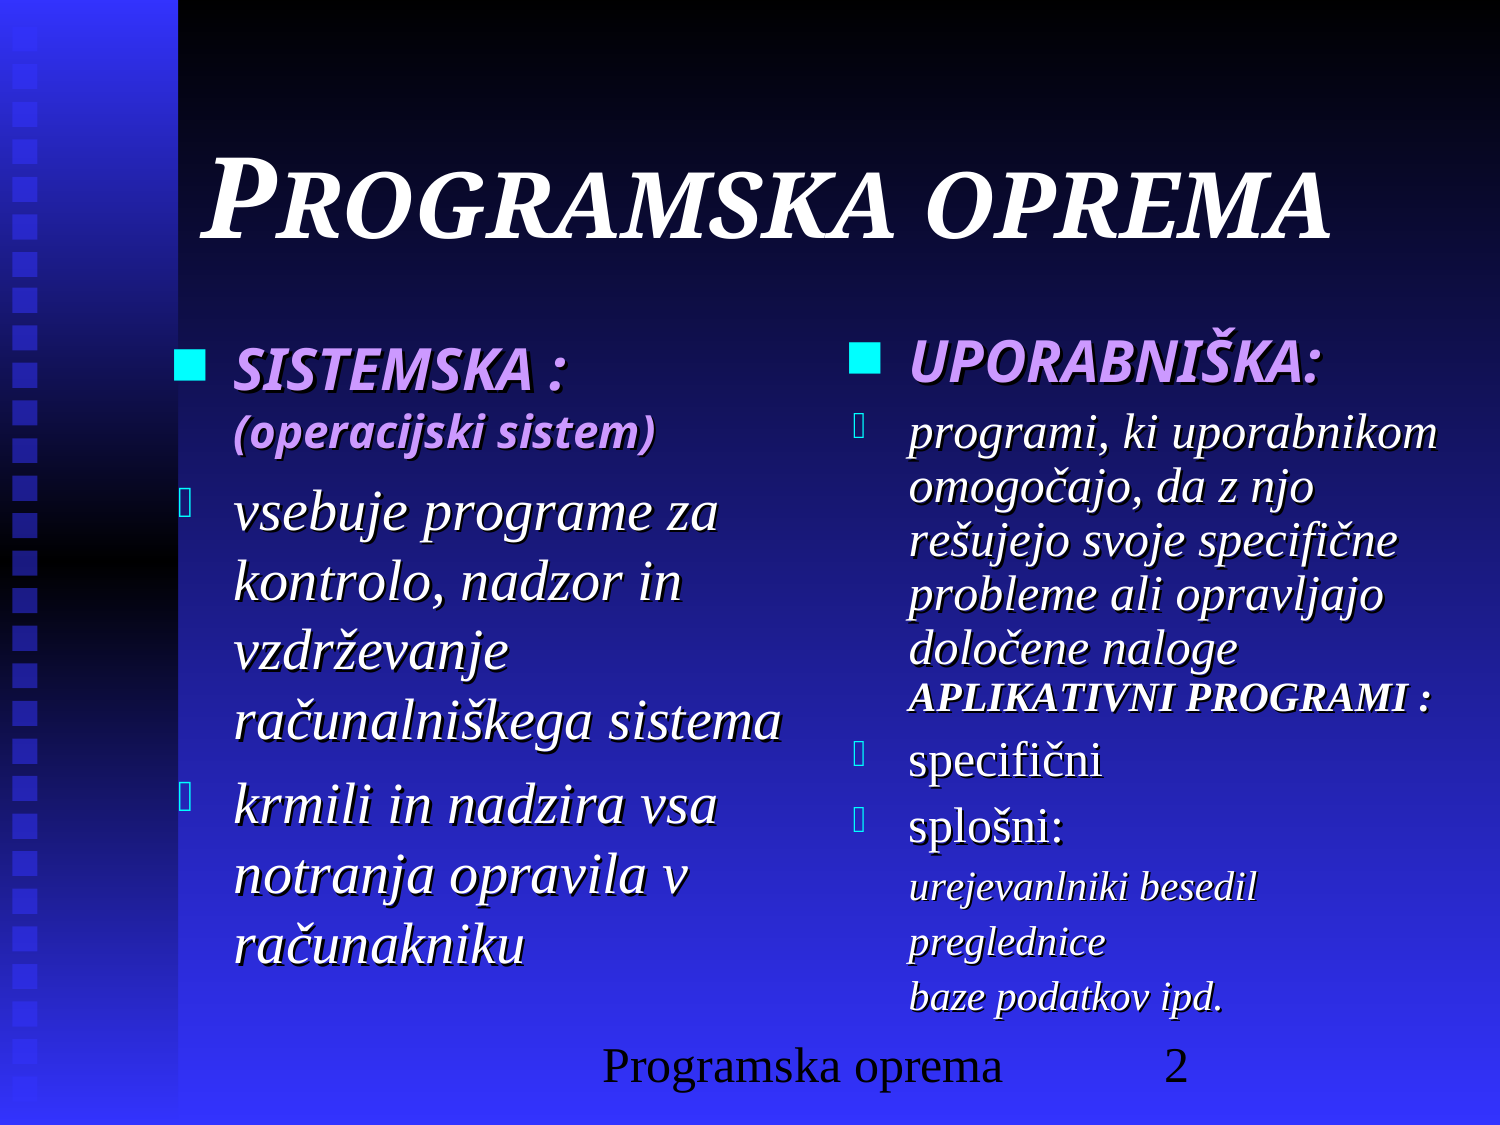

# PROGRAMSKA OPREMA
SISTEMSKA : (operacijski sistem)
vsebuje programe za kontrolo, nadzor in vzdrževanje računalniškega sistema
krmili in nadzira vsa notranja opravila v računakniku
UPORABNIŠKA:
programi, ki uporabnikom omogočajo, da z njo rešujejo svoje specifične probleme ali opravljajo določene naloge APLIKATIVNI PROGRAMI :
specifični
splošni:
	urejevanlniki besedil
	preglednice
	baze podatkov ipd.
Programska oprema
2